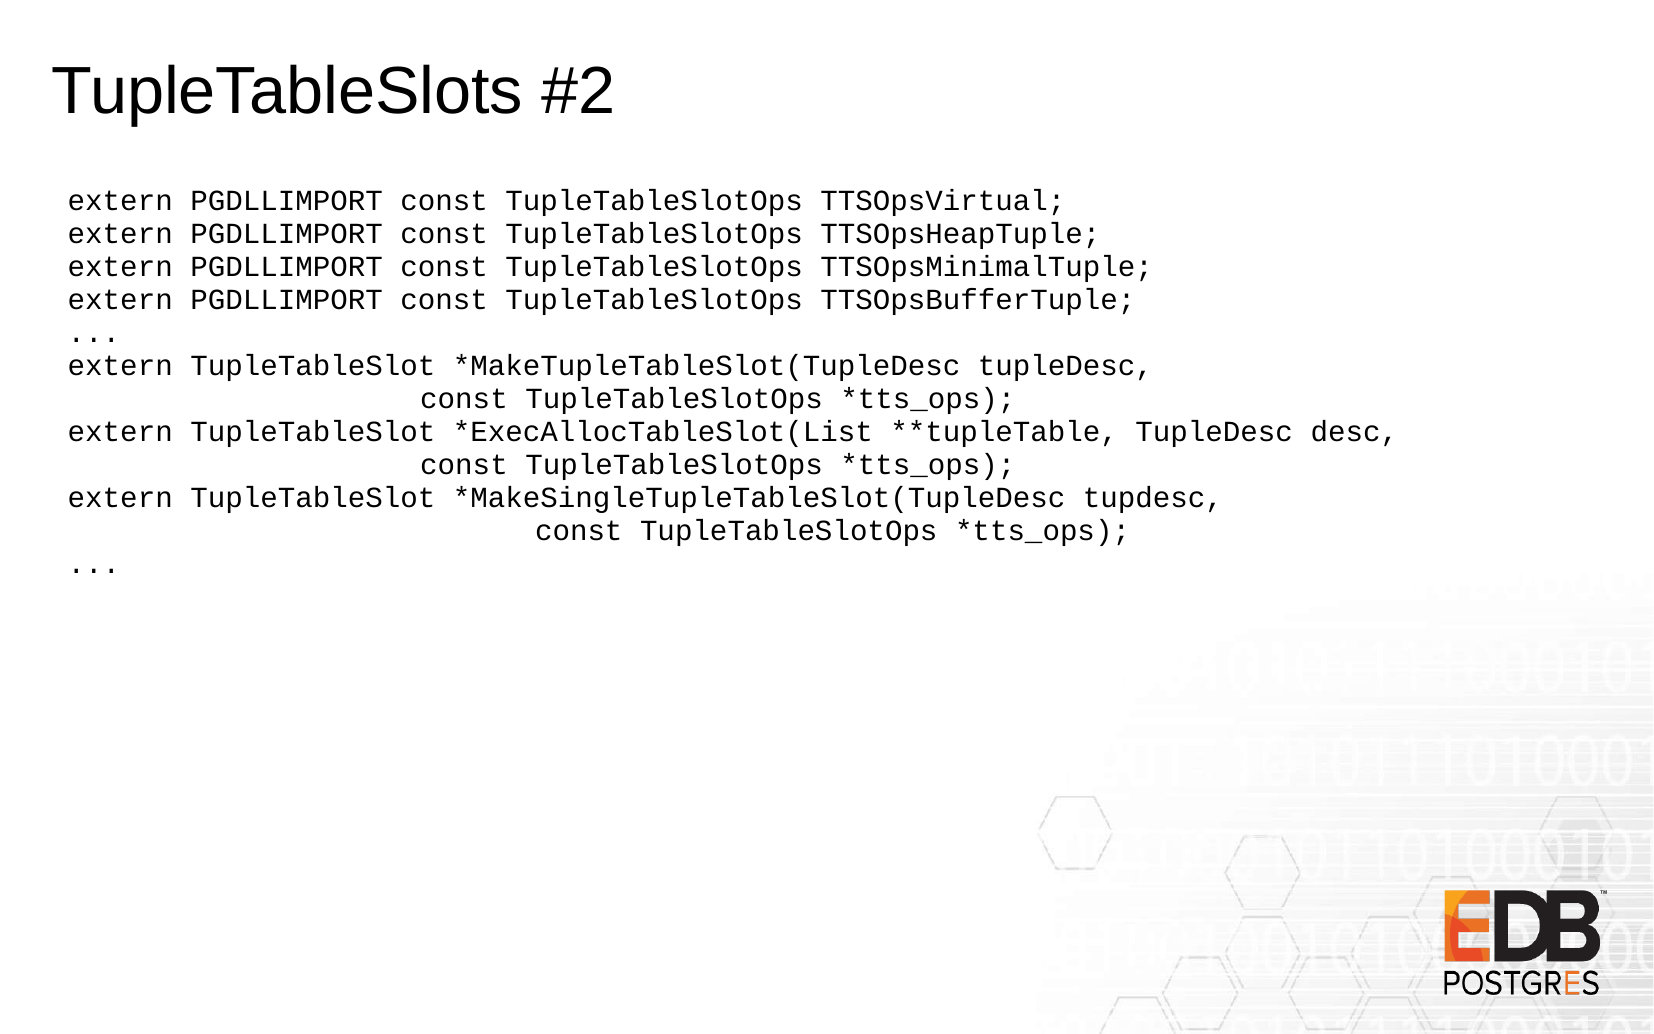

# TupleTableSlots #2
extern PGDLLIMPORT const TupleTableSlotOps TTSOpsVirtual;
extern PGDLLIMPORT const TupleTableSlotOps TTSOpsHeapTuple;
extern PGDLLIMPORT const TupleTableSlotOps TTSOpsMinimalTuple;
extern PGDLLIMPORT const TupleTableSlotOps TTSOpsBufferTuple;
...
extern TupleTableSlot *MakeTupleTableSlot(TupleDesc tupleDesc,
				 const TupleTableSlotOps *tts_ops);
extern TupleTableSlot *ExecAllocTableSlot(List **tupleTable, TupleDesc desc,
				 const TupleTableSlotOps *tts_ops);
extern TupleTableSlot *MakeSingleTupleTableSlot(TupleDesc tupdesc,
						 const TupleTableSlotOps *tts_ops);
...